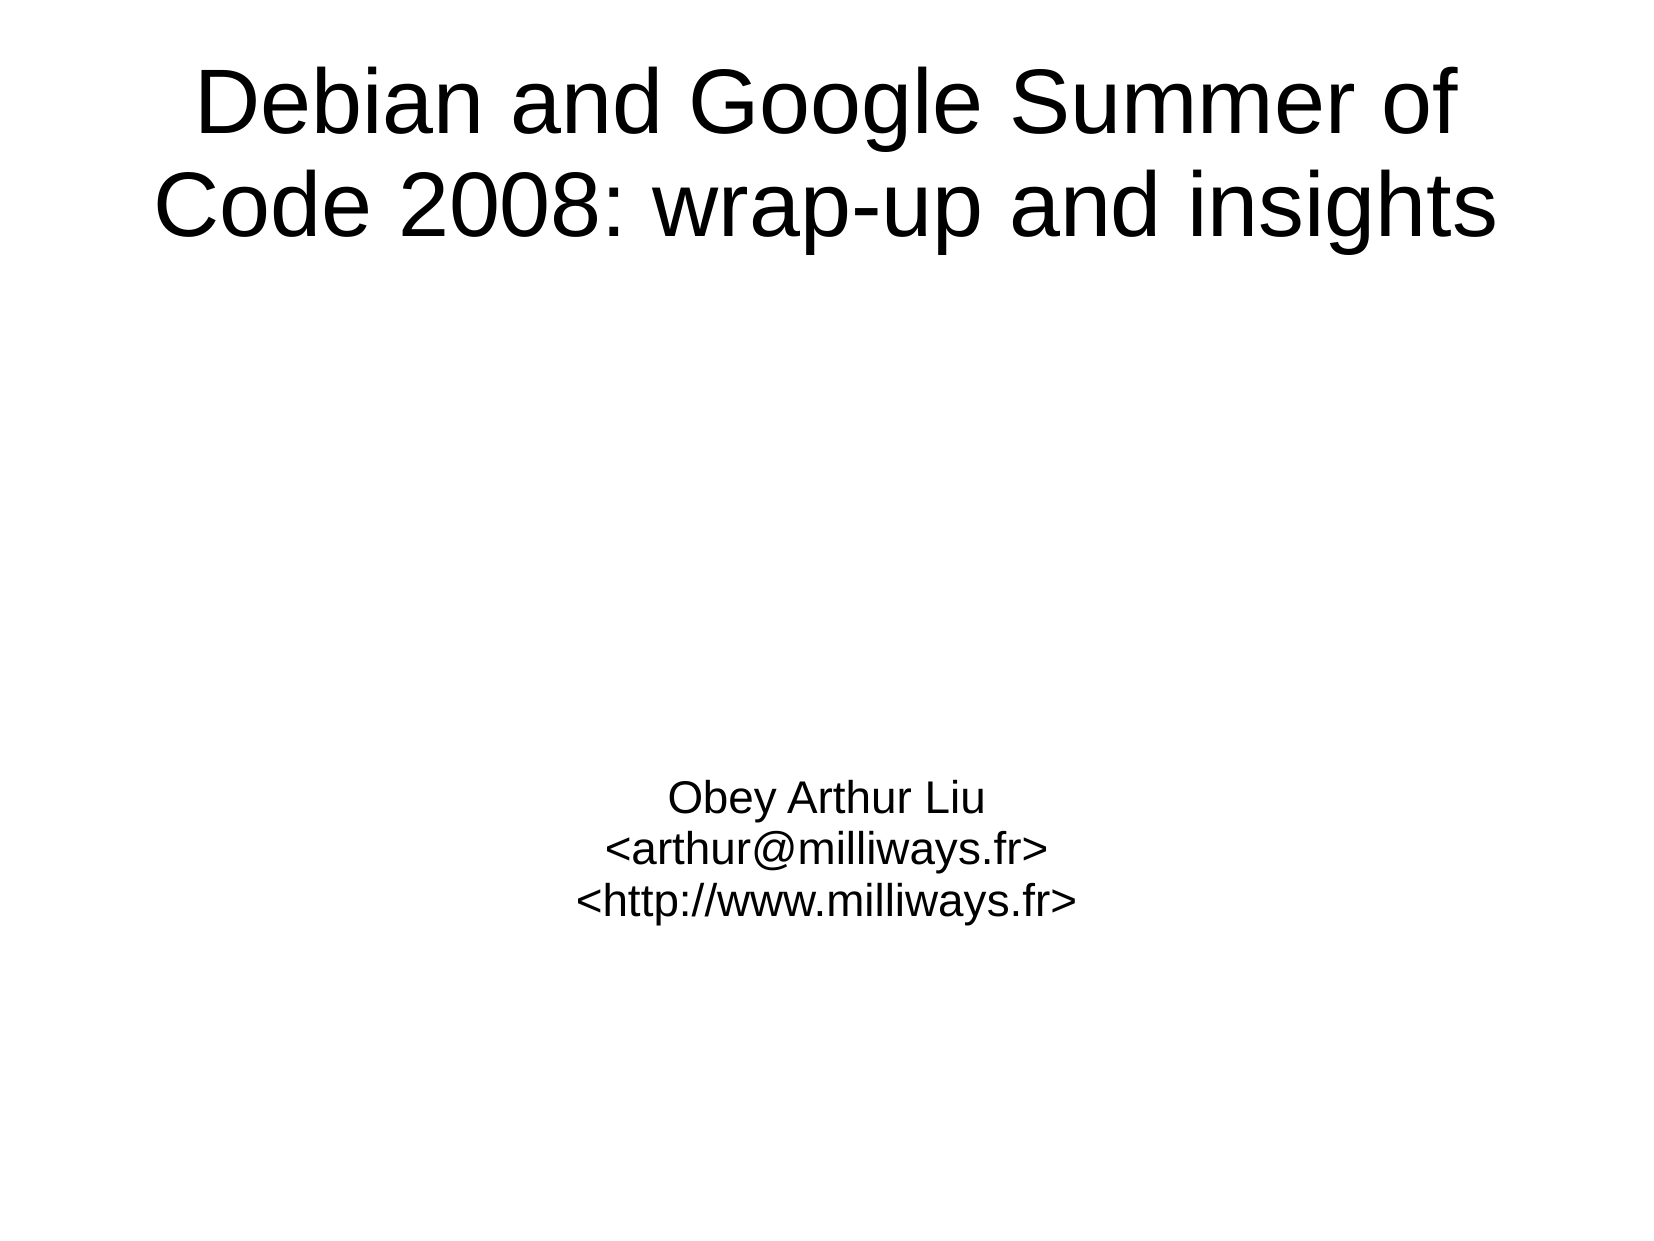

# Debian and Google Summer of Code 2008: wrap-up and insights
Obey Arthur Liu
<arthur@milliways.fr>
<http://www.milliways.fr>